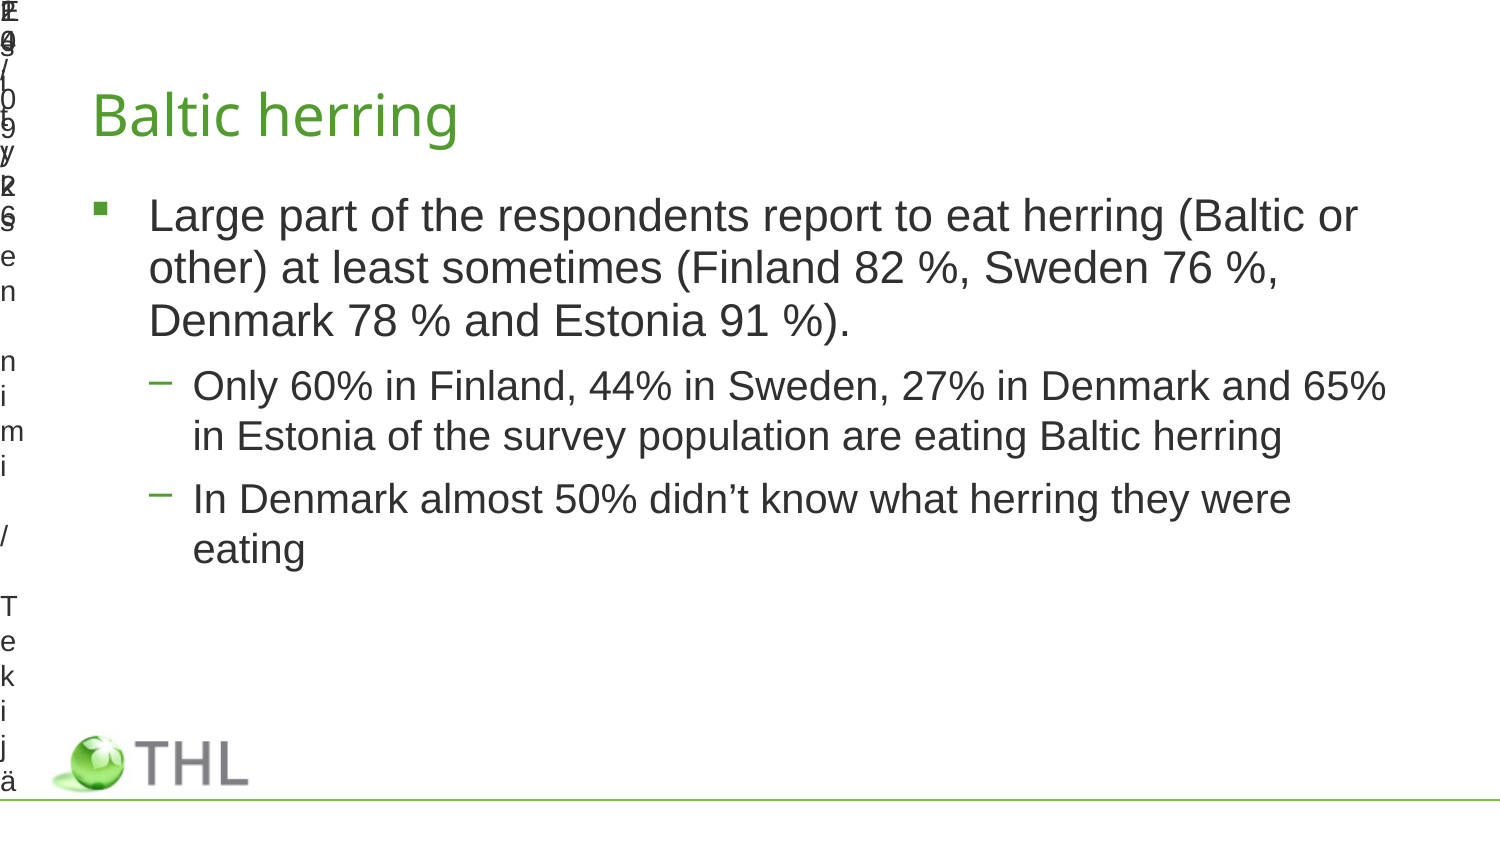

Esityksen nimi / Tekijä
# Baltic herring
Large part of the respondents report to eat herring (Baltic or other) at least sometimes (Finland 82 %, Sweden 76 %, Denmark 78 % and Estonia 91 %).
Only 60% in Finland, 44% in Sweden, 27% in Denmark and 65% in Estonia of the survey population are eating Baltic herring
In Denmark almost 50% didn’t know what herring they were eating